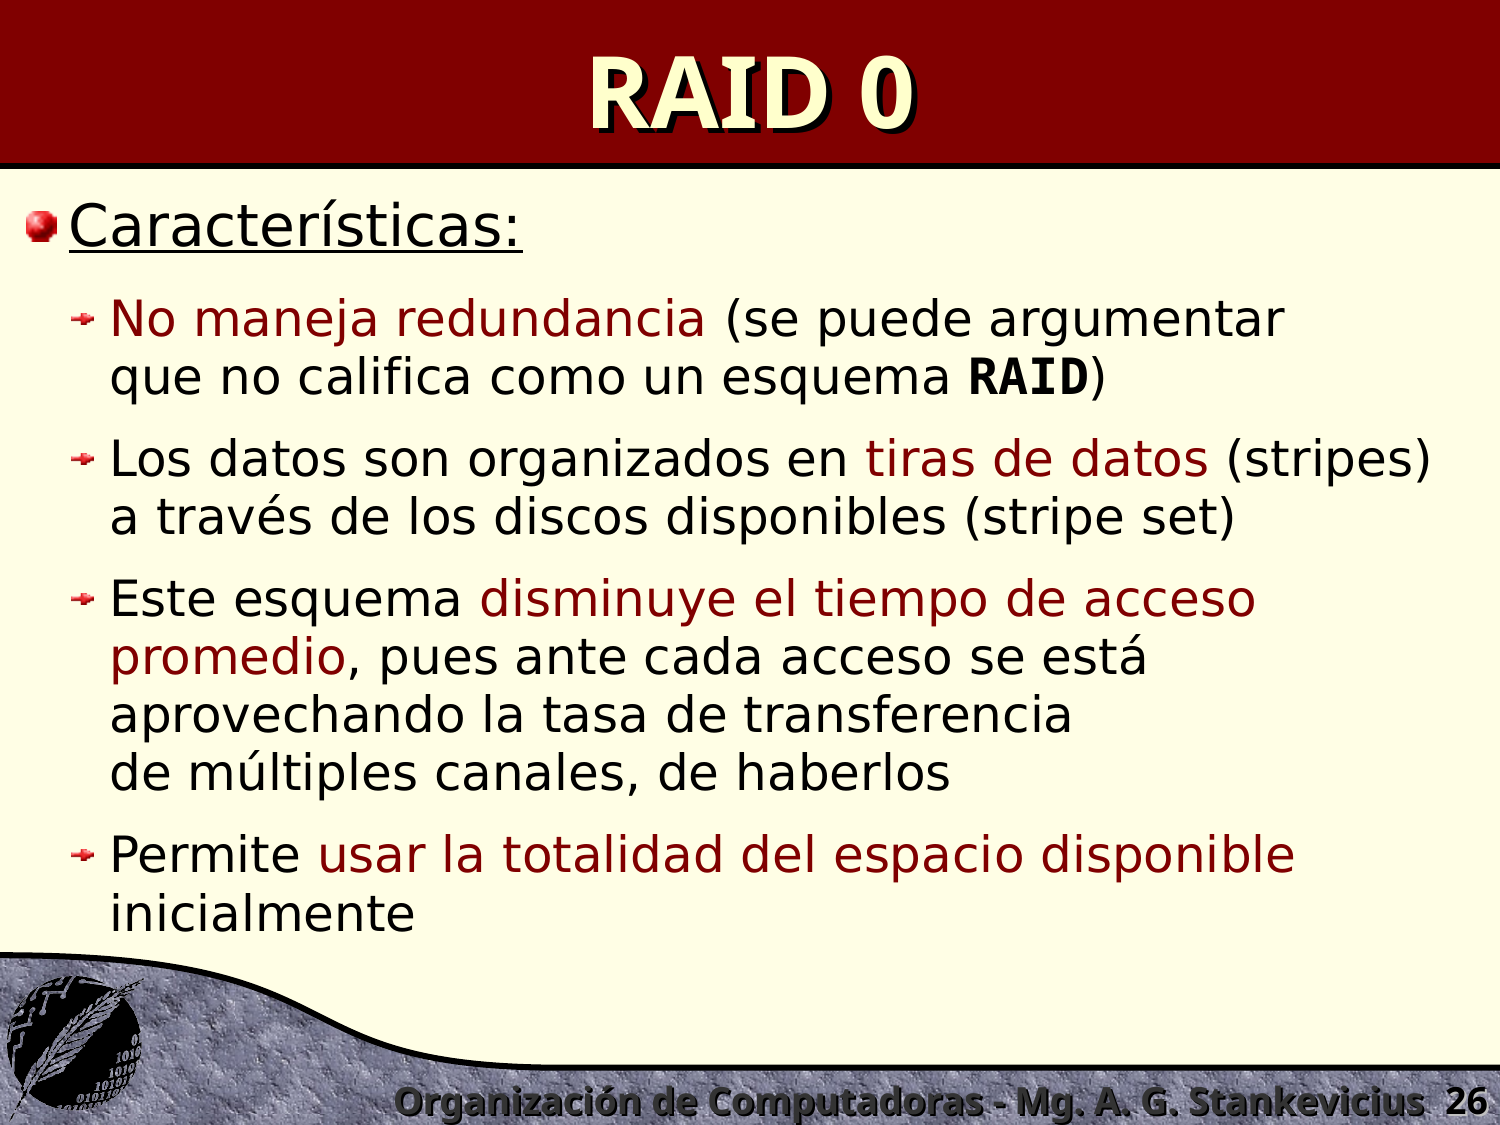

# RAID 0
Características:
No maneja redundancia (se puede argumentar
que no califica como un esquema RAID)
Los datos son organizados en tiras de datos (stripes)
a través de los discos disponibles (stripe set)
Este esquema disminuye el tiempo de acceso promedio, pues ante cada acceso se está aprovechando la tasa de transferencia
de múltiples canales, de haberlos
Permite usar la totalidad del espacio disponible inicialmente
26